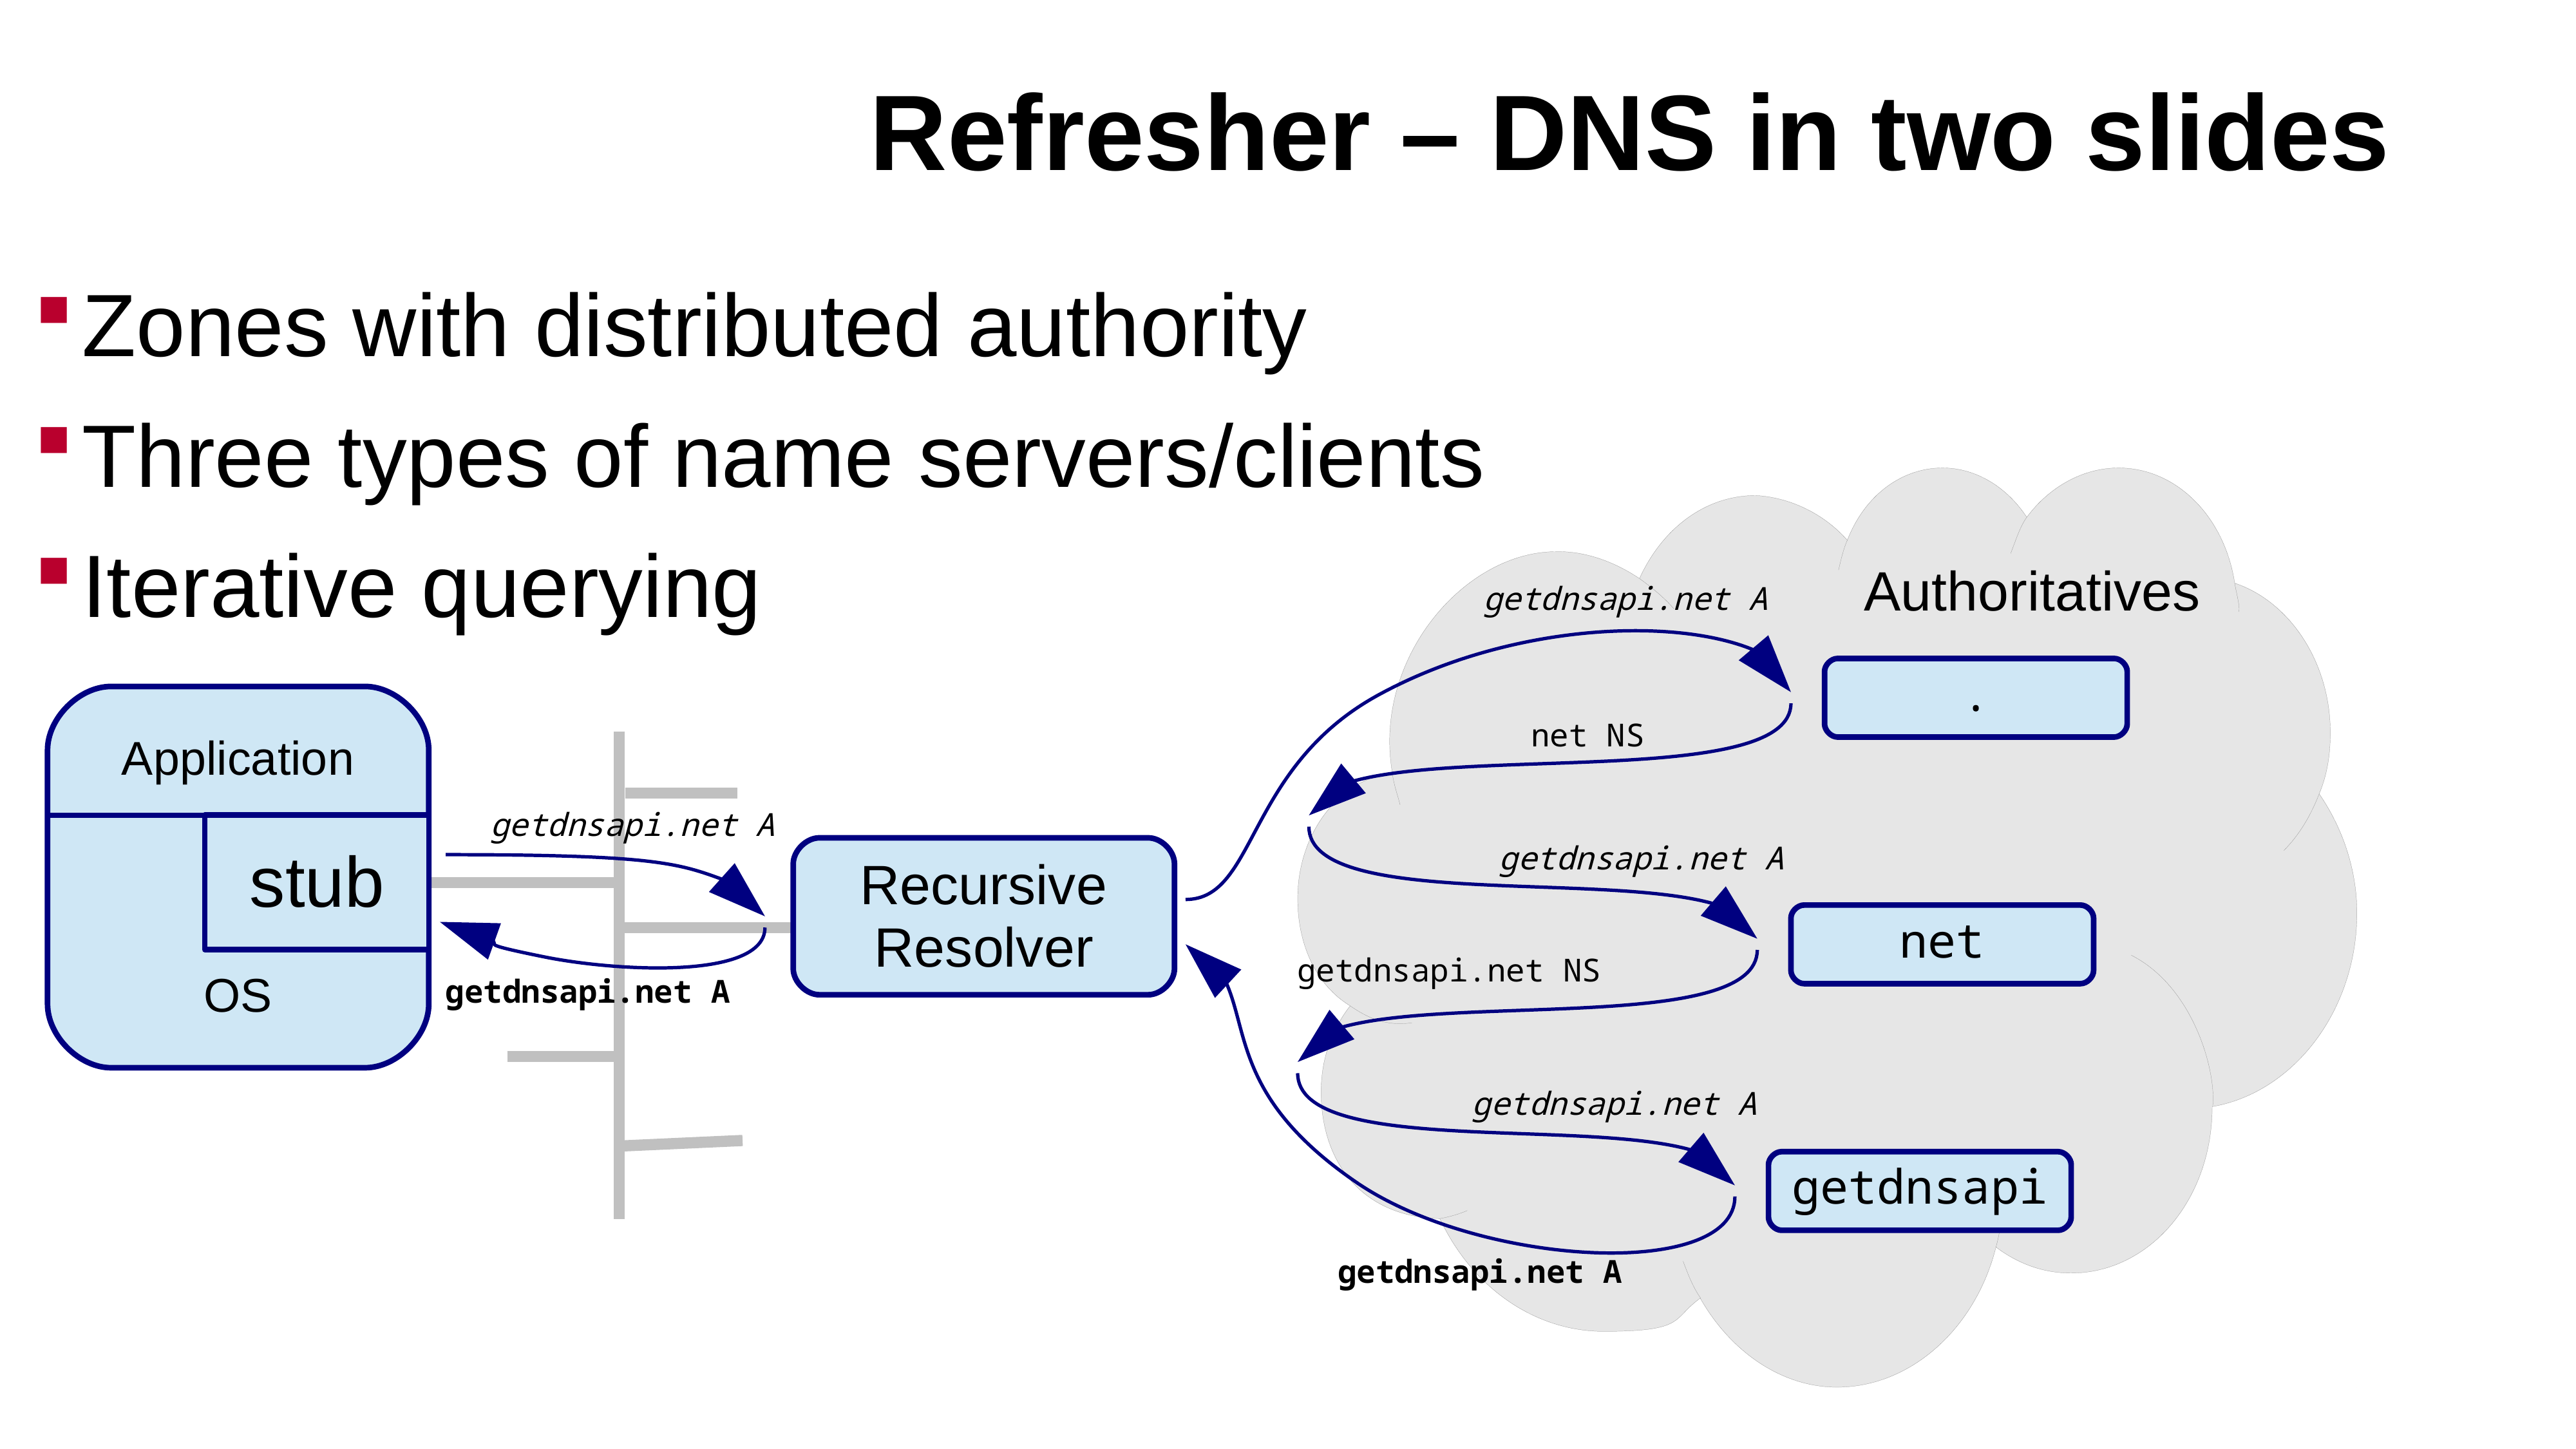

# Refresher – DNS in two slides
Zones with distributed authority
Three types of name servers/clients
Iterative querying